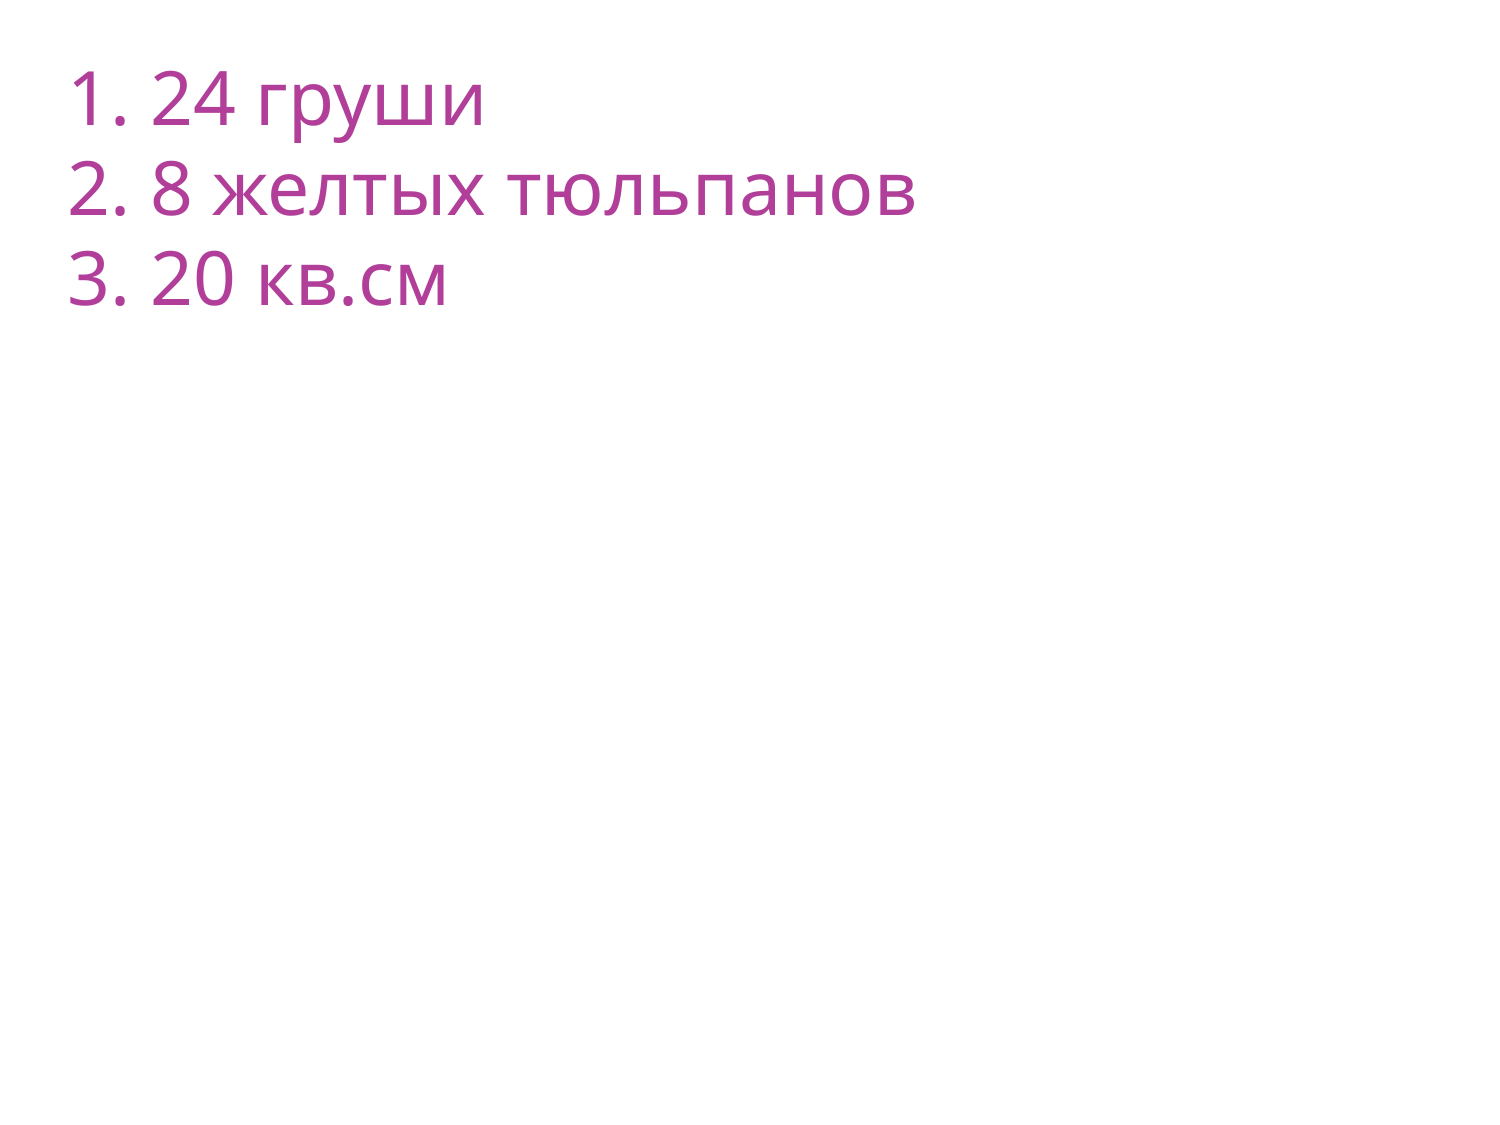

# 1. 24 груши 2. 8 желтых тюльпанов 3. 20 кв.см